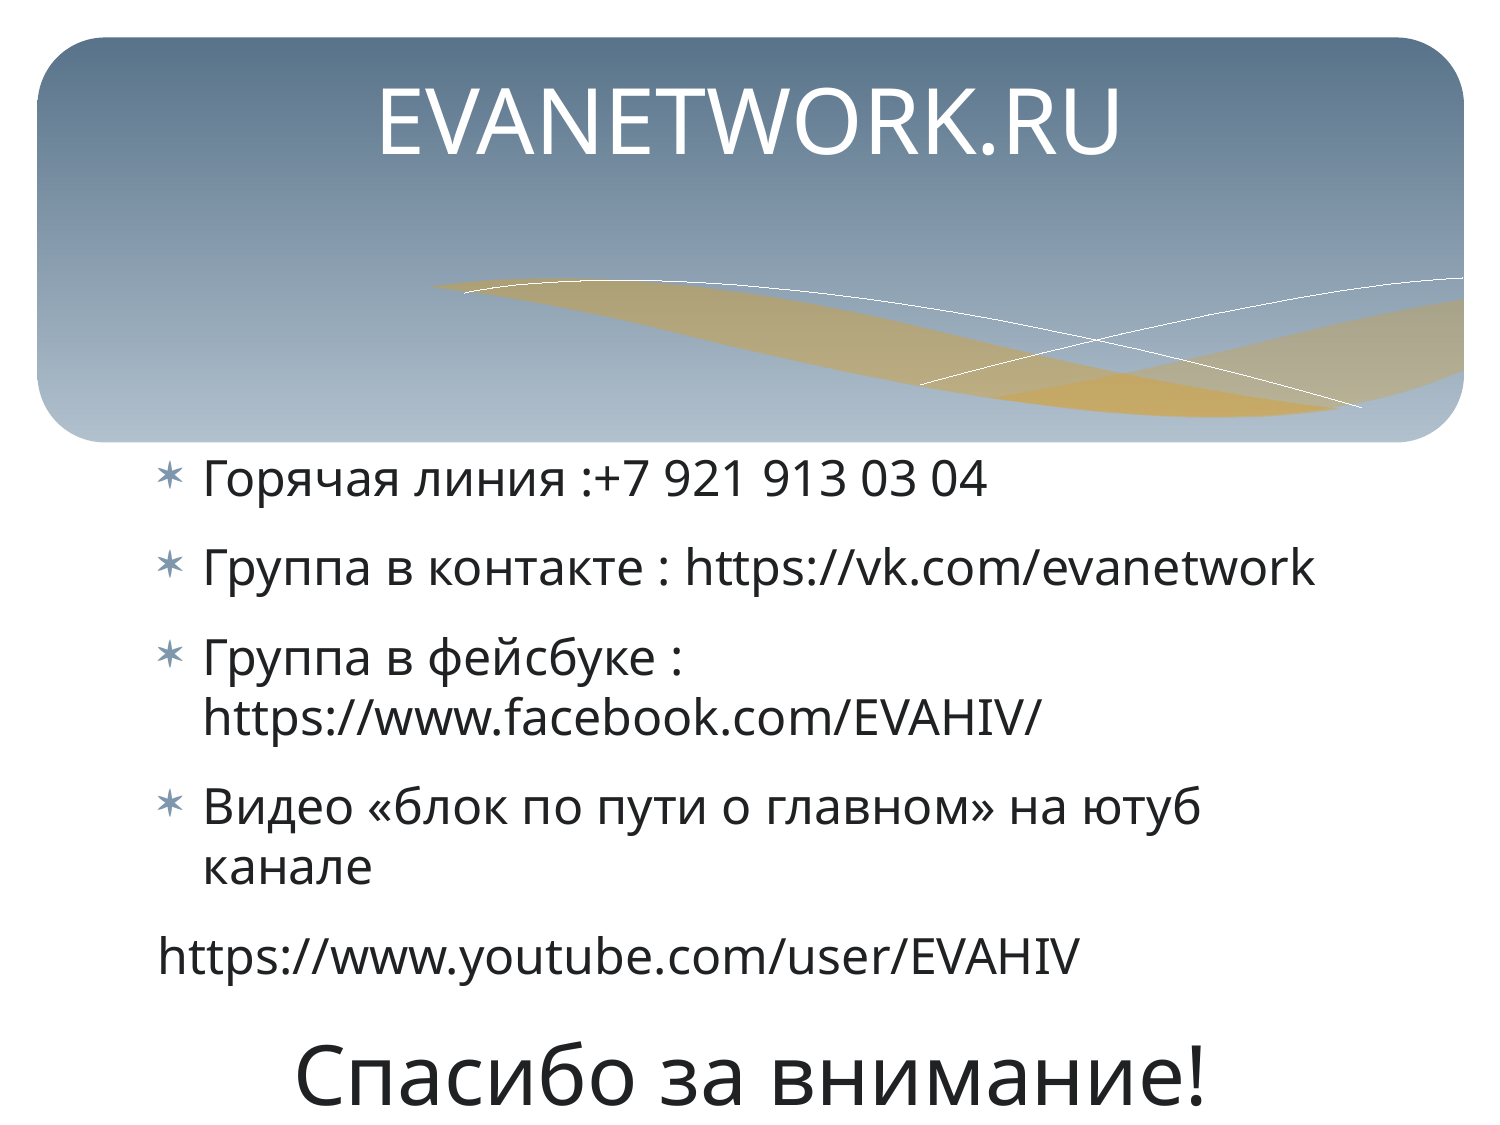

EVANETWORK.RU
# Горячая линия :+7 921 913 03 04
Группа в контакте : https://vk.com/evanetwork
Группа в фейсбуке : https://www.facebook.com/EVAHIV/
Видео «блок по пути о главном» на ютуб канале
https://www.youtube.com/user/EVAHIV
Спасибо за внимание!